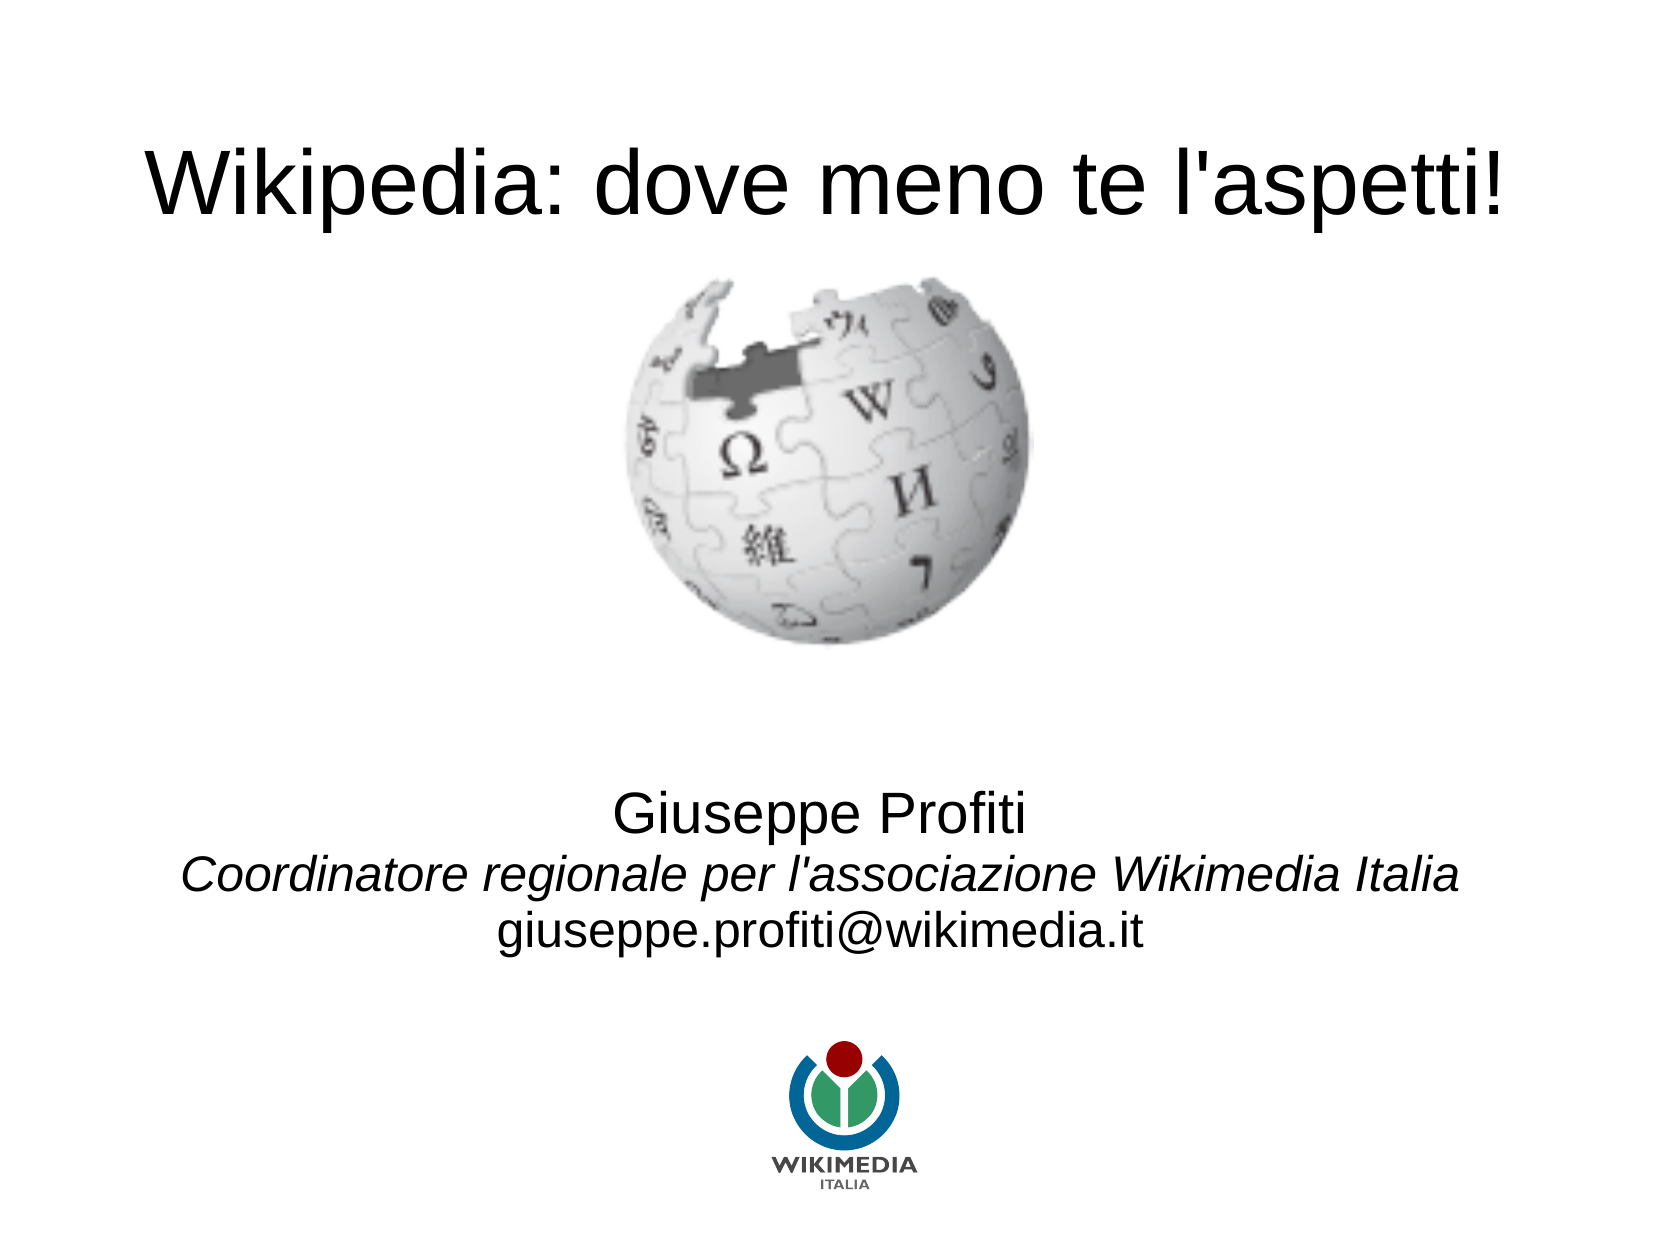

# Wikipedia: dove meno te l'aspetti!
Giuseppe Profiti
Coordinatore regionale per l'associazione Wikimedia Italia
giuseppe.profiti@wikimedia.it